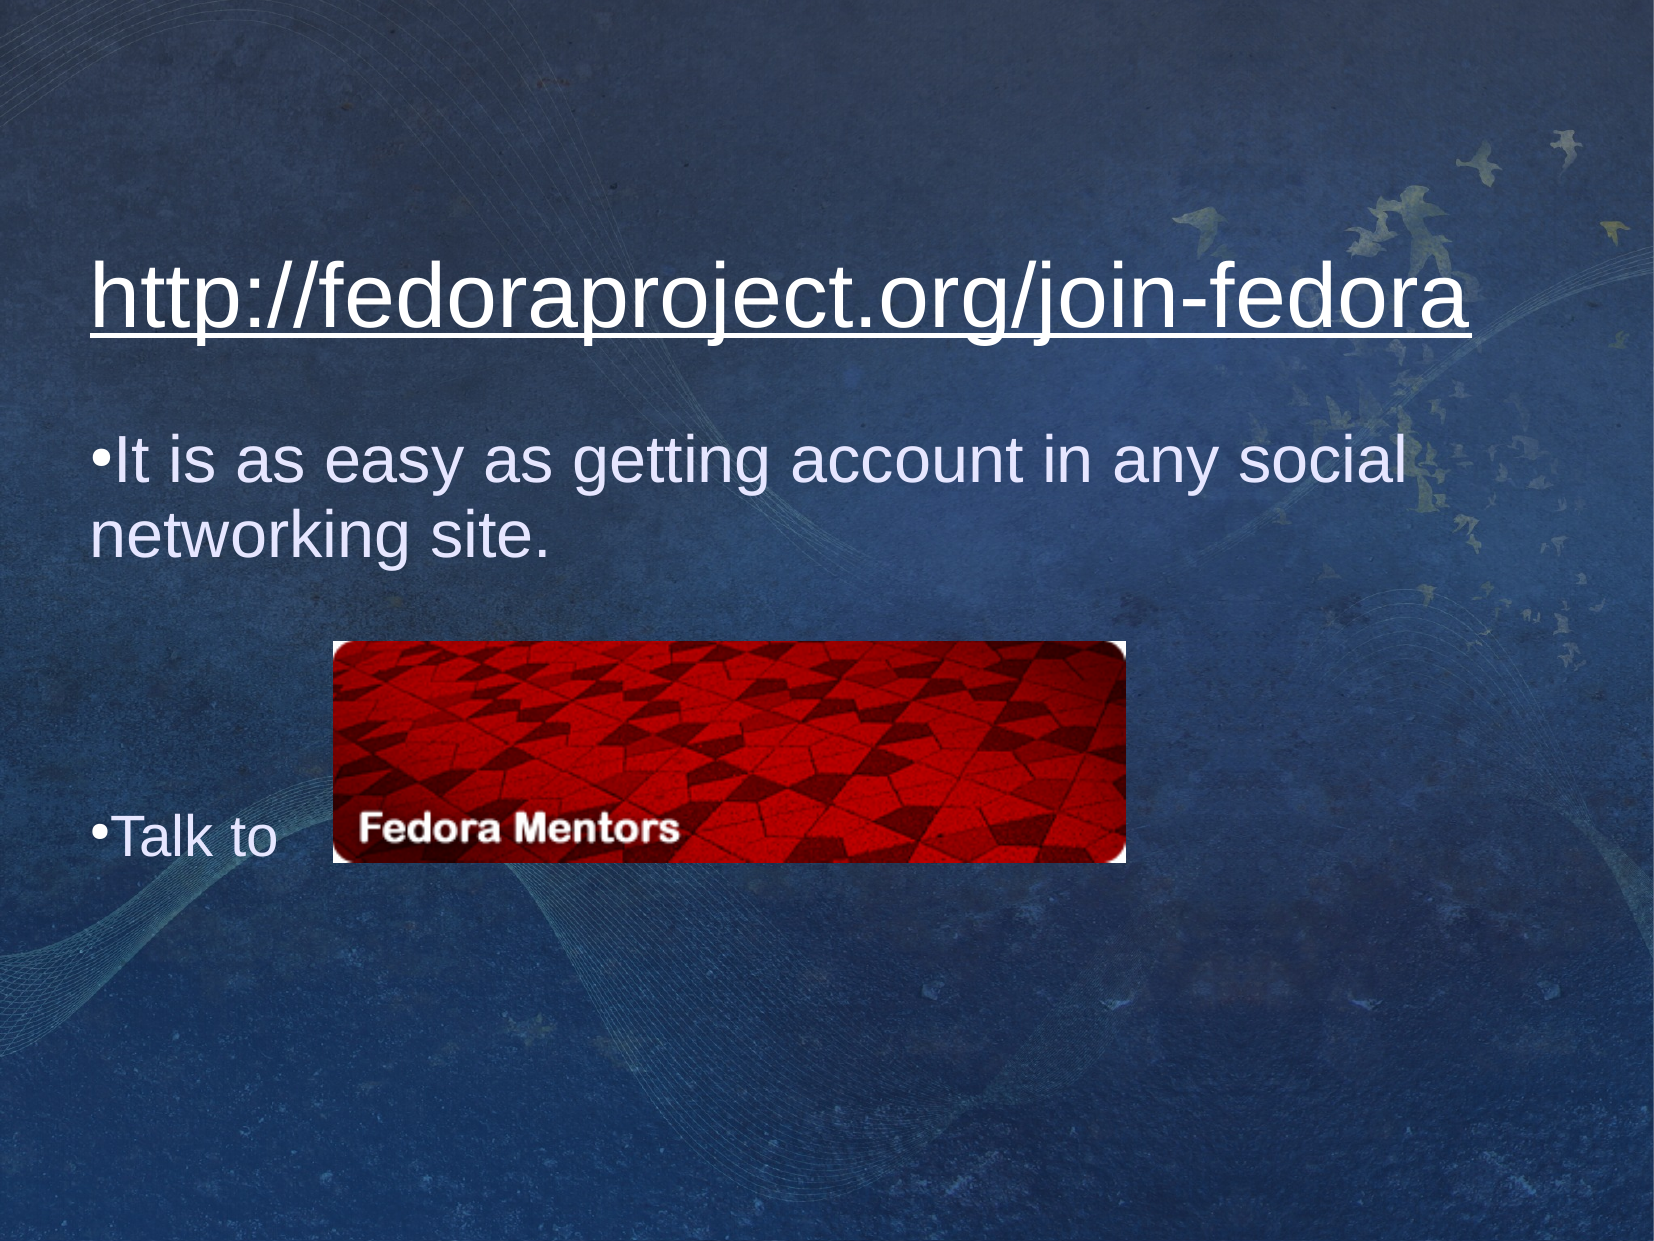

# http://fedoraproject.org/join-fedora
It is as easy as getting account in any social networking site.
Talk to